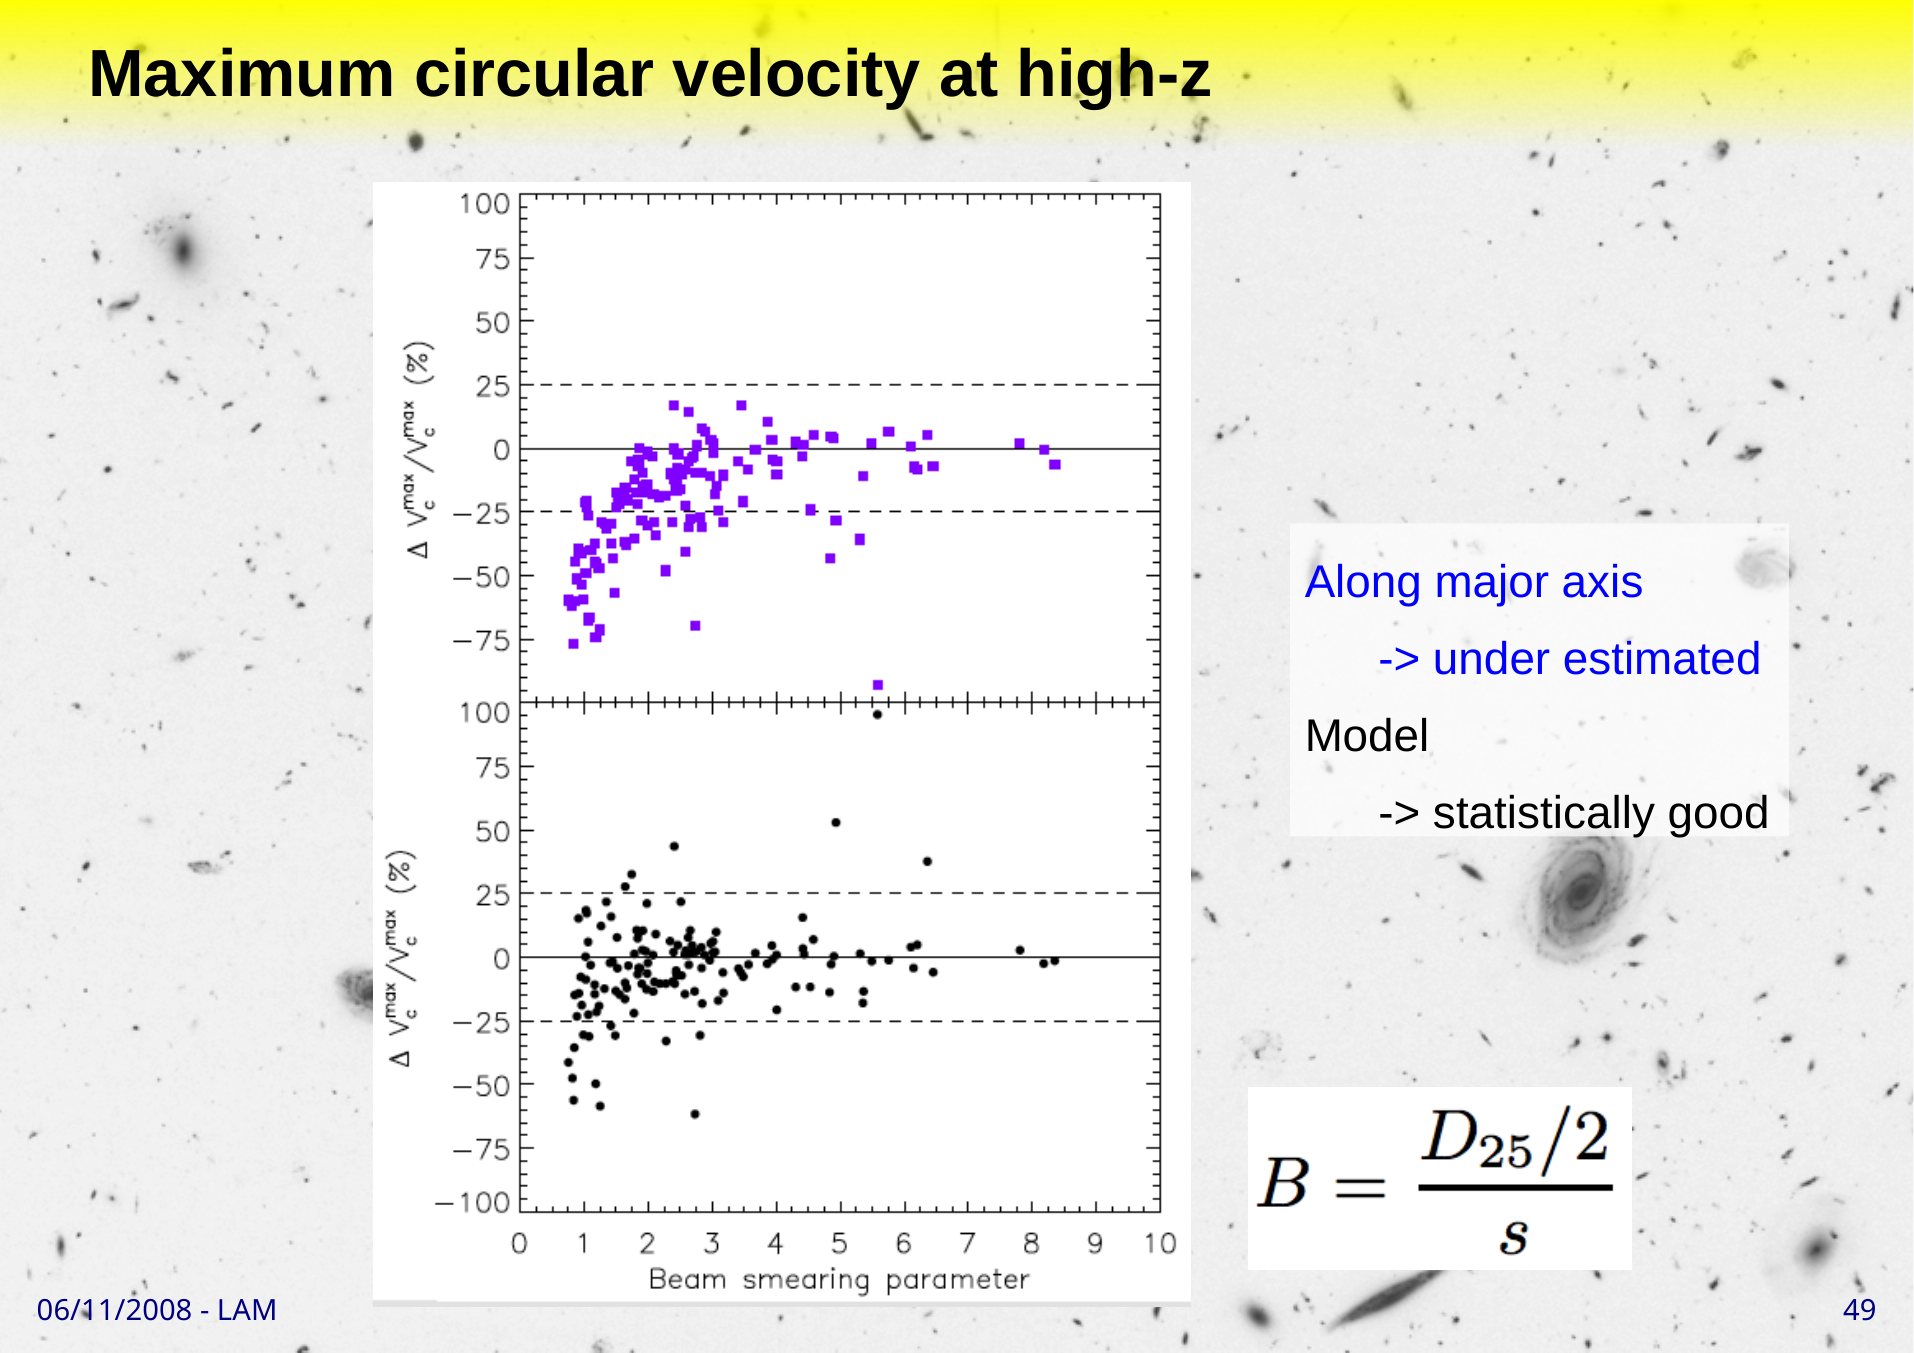

# Maximum circular velocity at high-z
Along major axis
	-> under estimated
Model
	-> statistically good
49
06/11/2008 - LAM